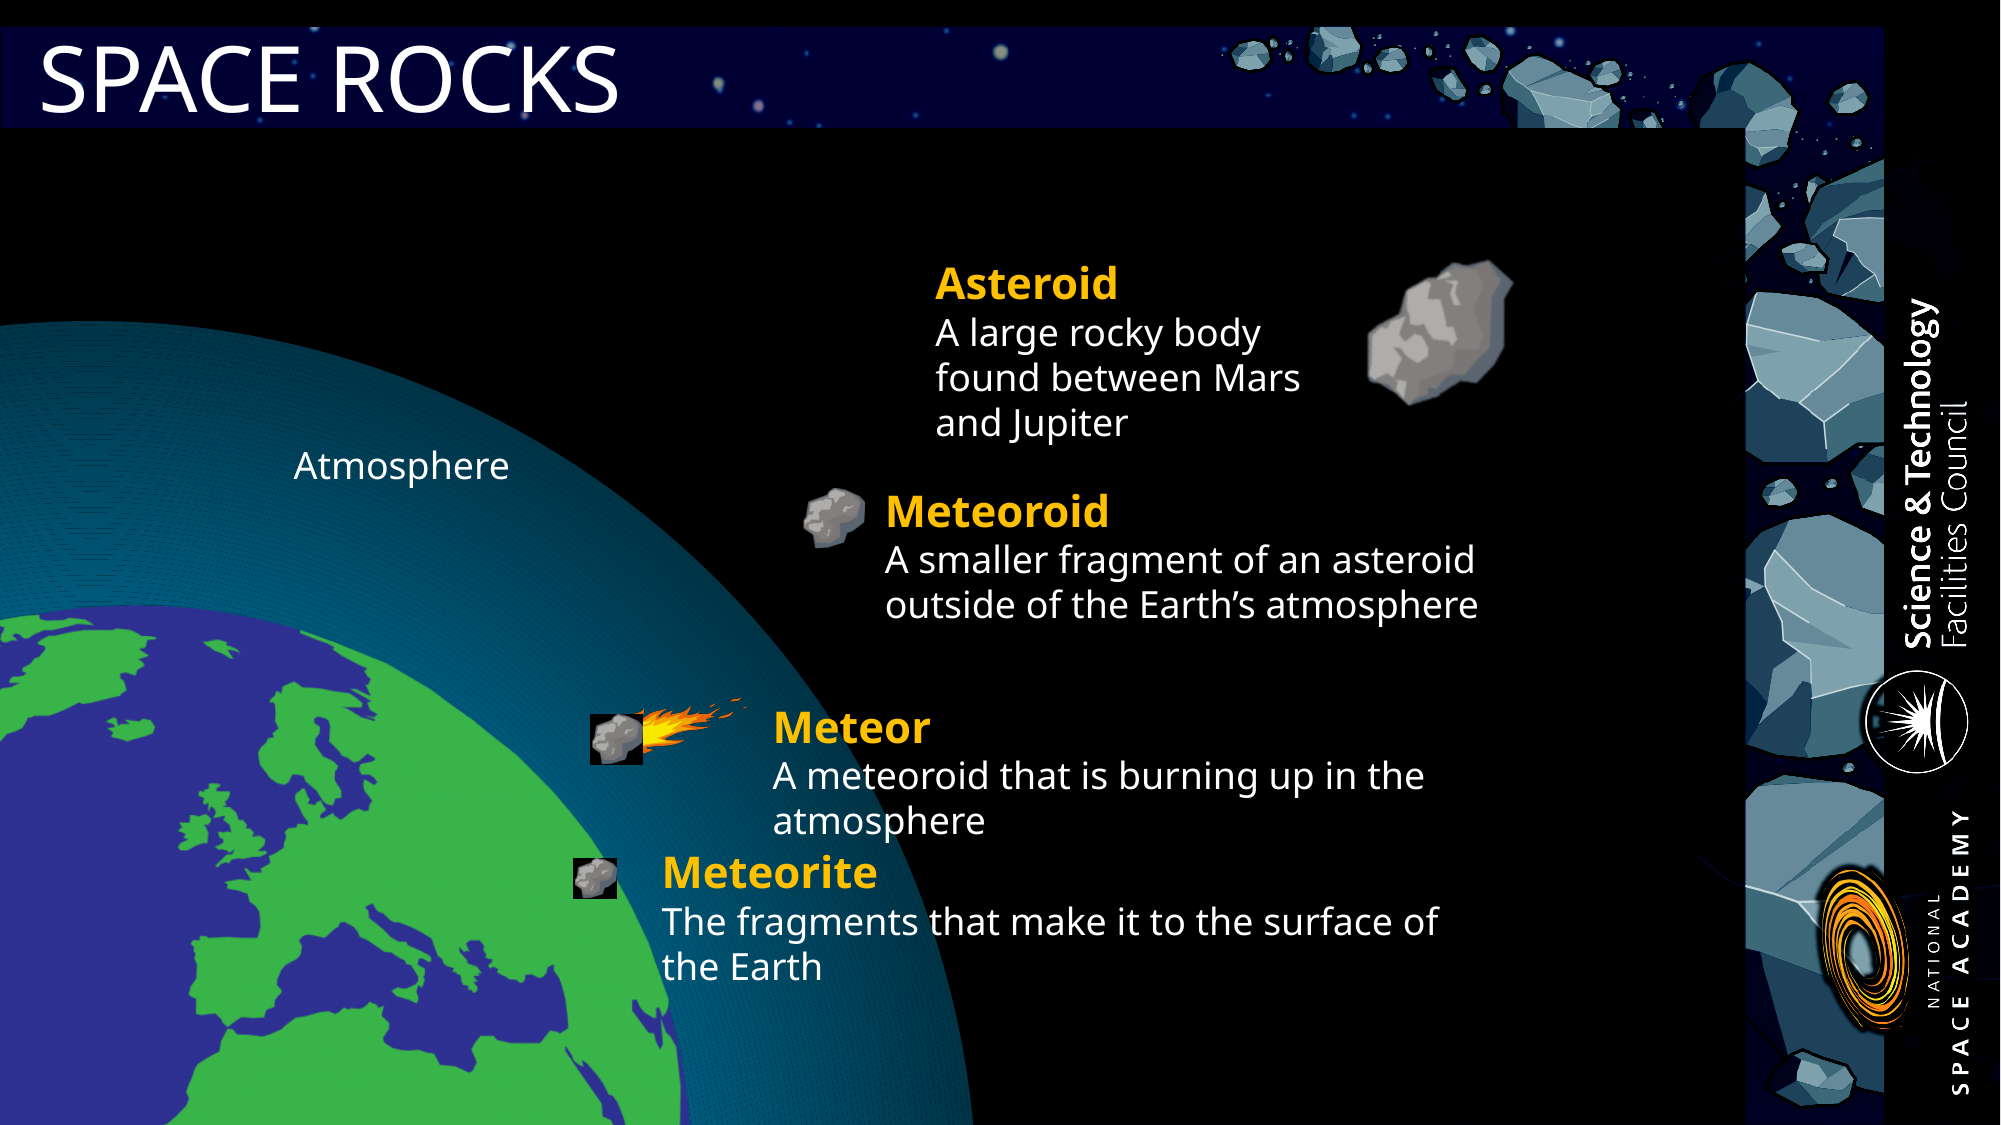

SPACE ROCKS
Asteroid
A large rocky body found between Mars and Jupiter
Atmosphere
Meteoroid
A smaller fragment of an asteroid outside of the Earth’s atmosphere
Meteor
A meteoroid that is burning up in the atmosphere
Meteorite
The fragments that make it to the surface of the Earth